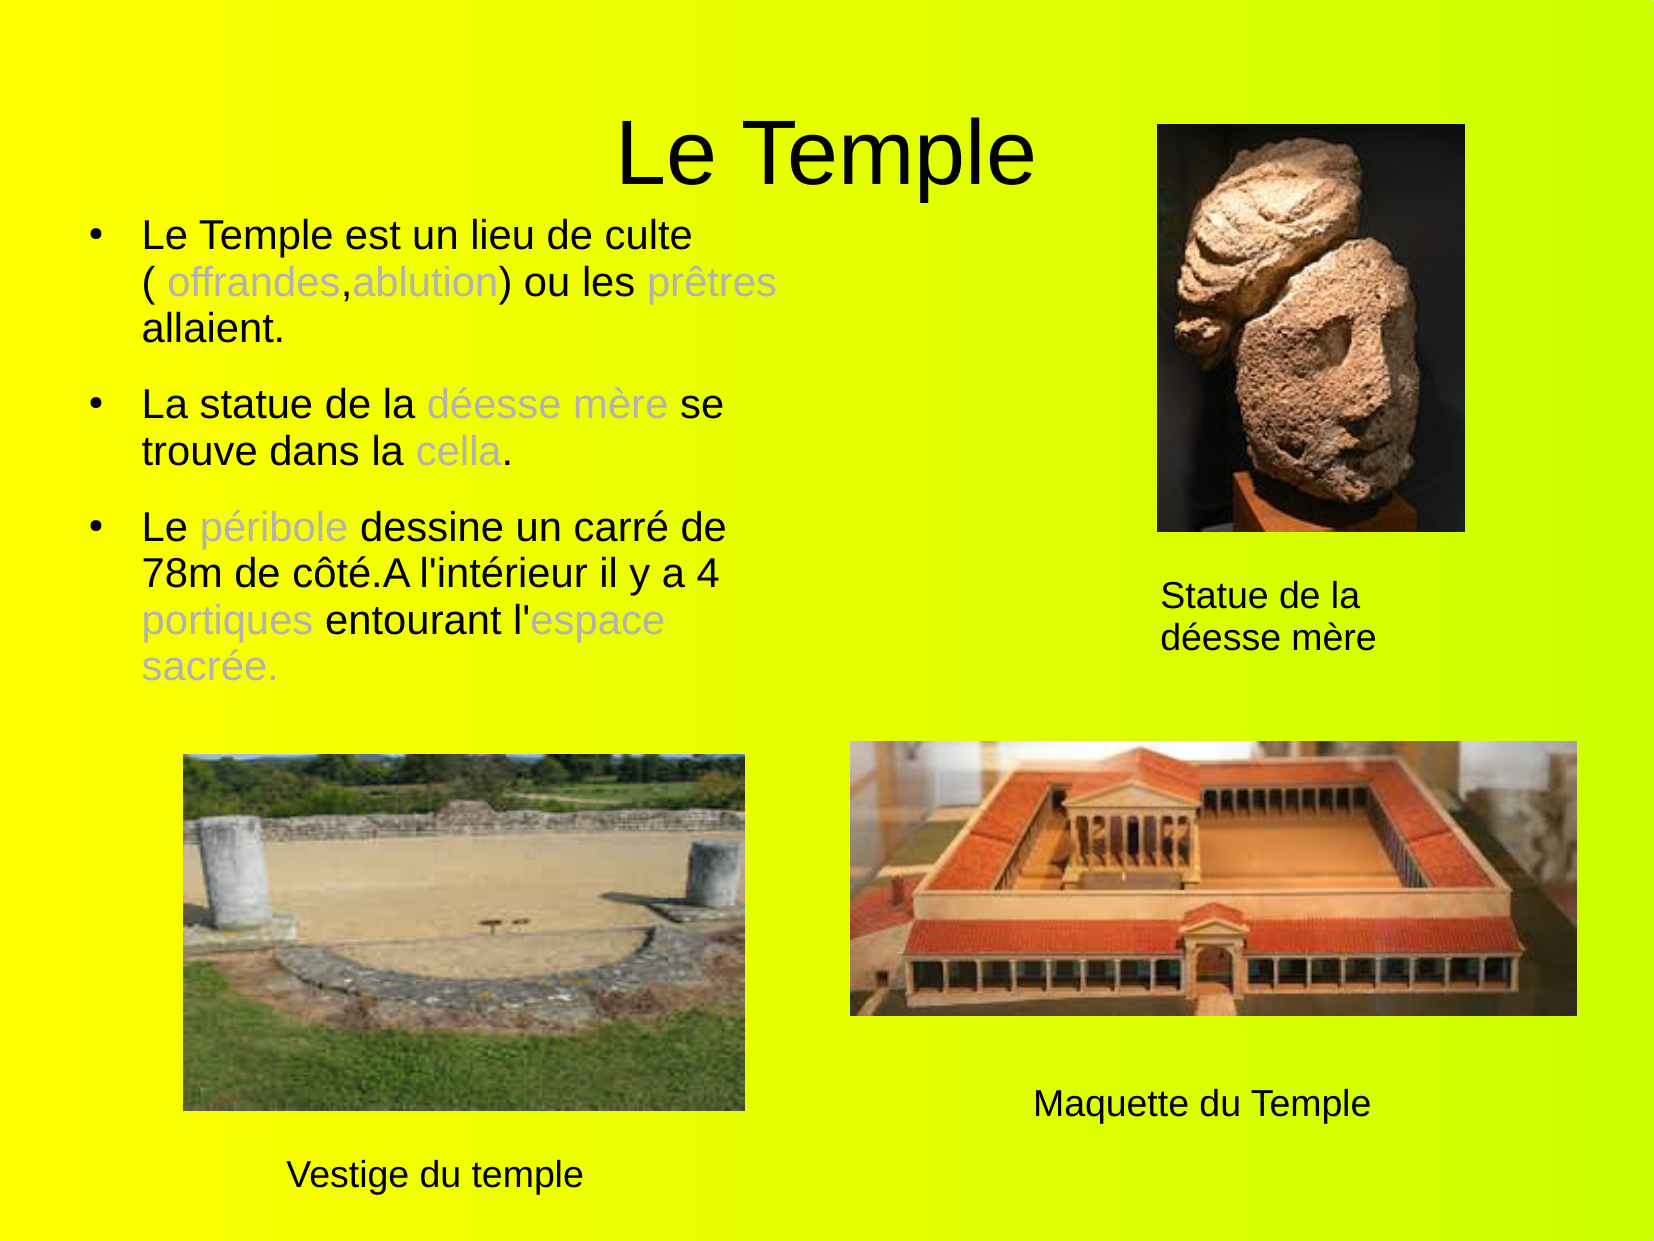

# Le Temple
Le Temple est un lieu de culte ( offrandes,ablution) ou les prêtres allaient.
La statue de la déesse mère se trouve dans la cella.
Le péribole dessine un carré de 78m de côté.A l'intérieur il y a 4 portiques entourant l'espace sacrée.
Statue de la déesse mère
 Maquette du Temple
 Vestige du temple